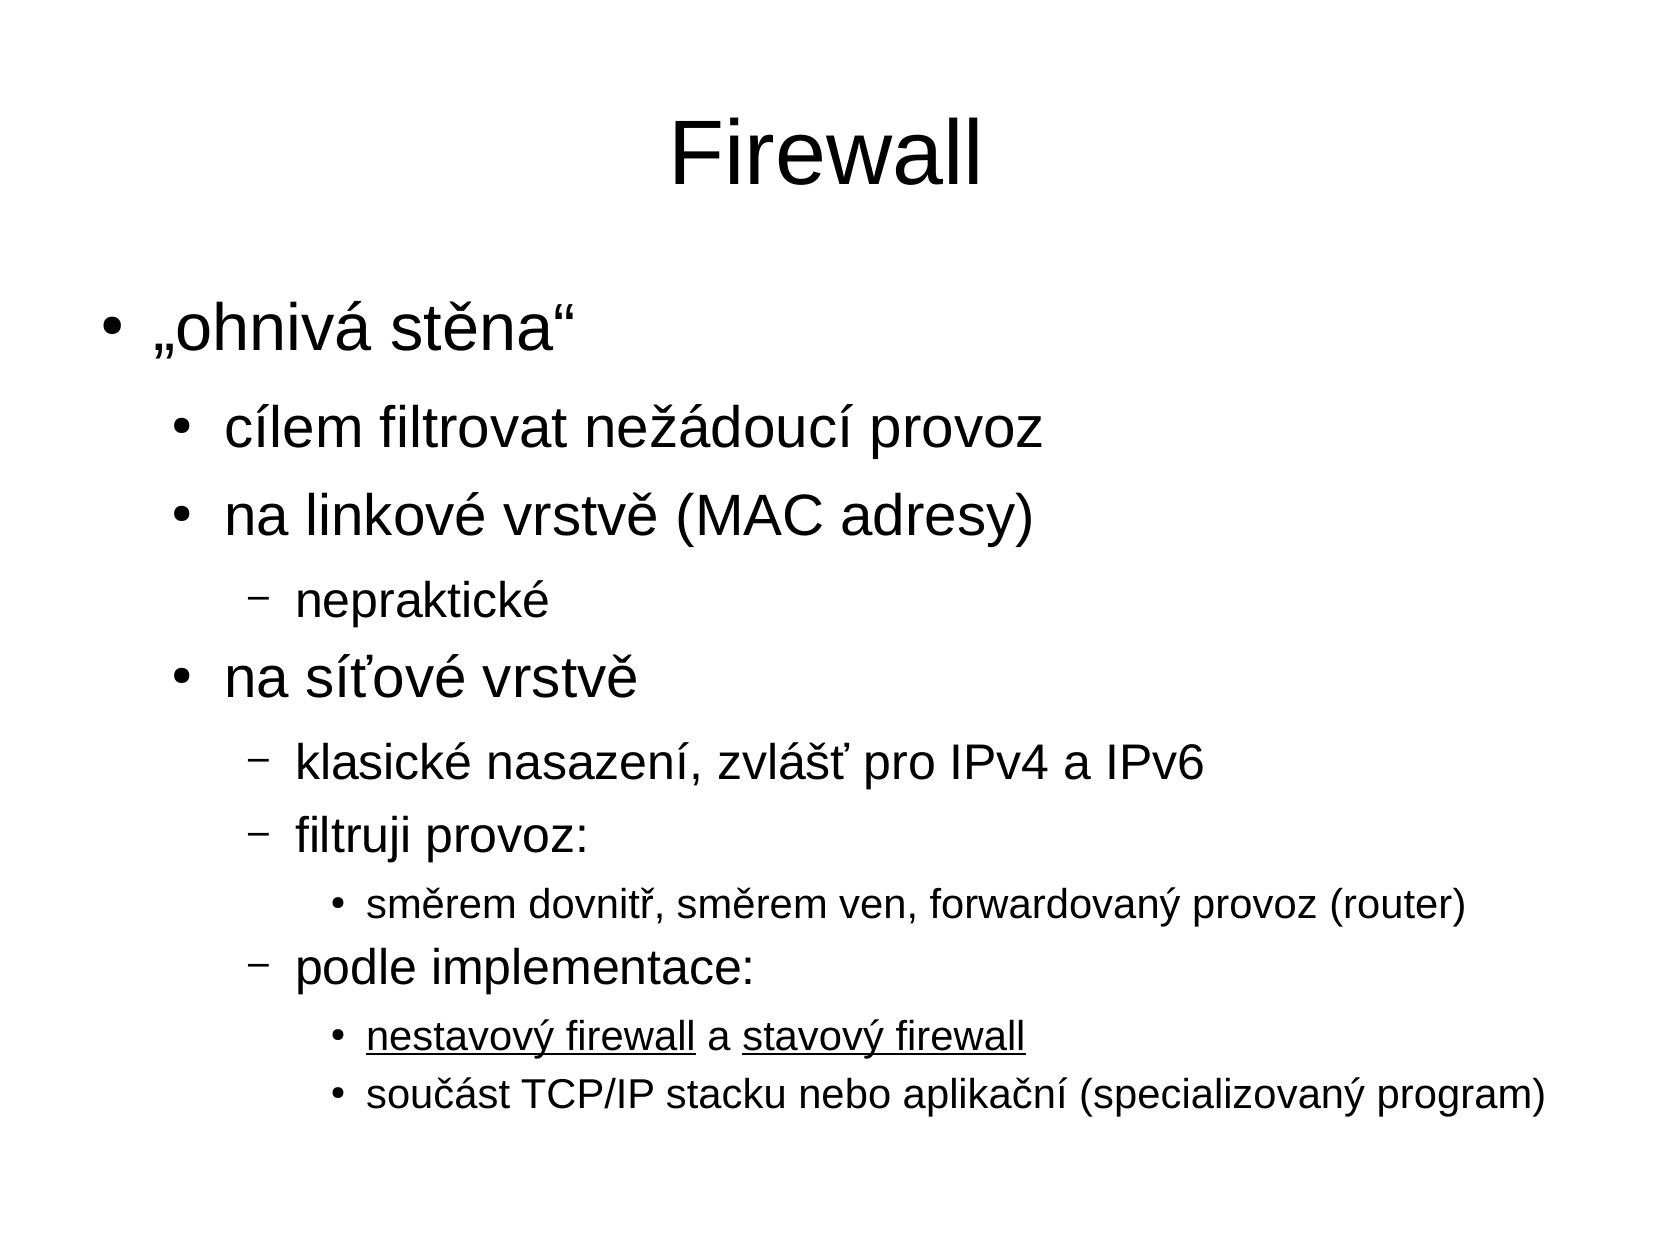

# Firewall
„ohnivá stěna“
cílem filtrovat nežádoucí provoz
na linkové vrstvě (MAC adresy)
nepraktické
na síťové vrstvě
klasické nasazení, zvlášť pro IPv4 a IPv6
filtruji provoz:
směrem dovnitř, směrem ven, forwardovaný provoz (router)
podle implementace:
nestavový firewall a stavový firewall
součást TCP/IP stacku nebo aplikační (specializovaný program)